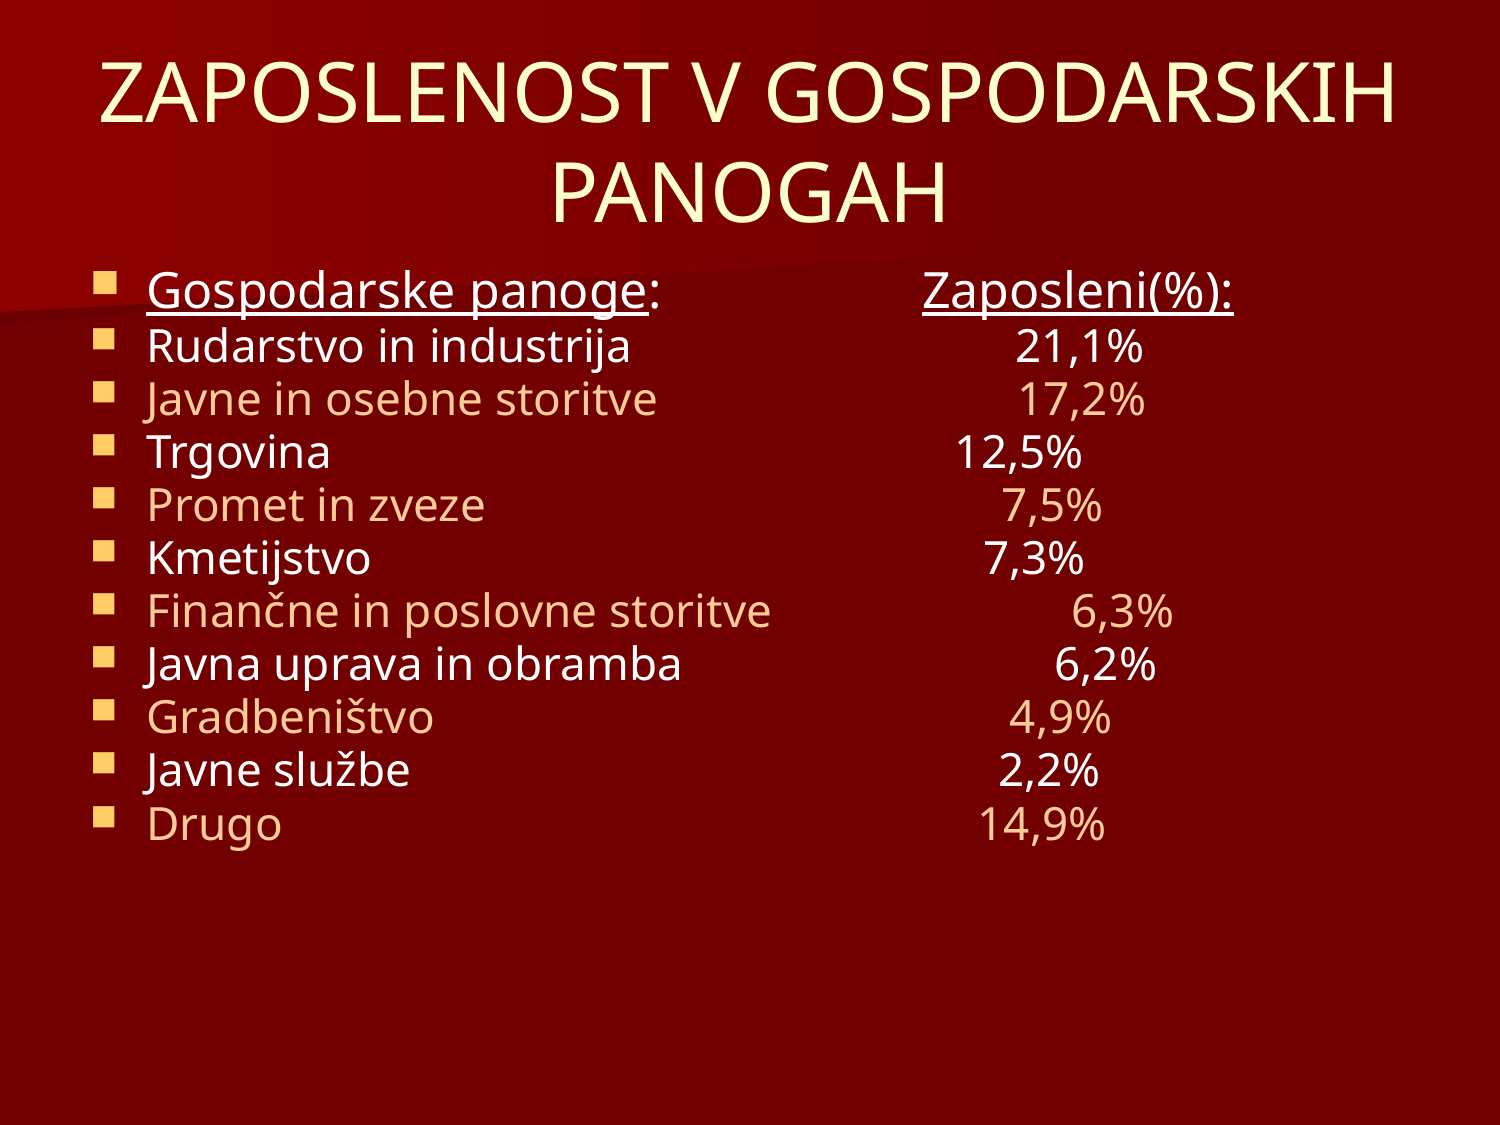

# ZAPOSLENOST V GOSPODARSKIH PANOGAH
Gospodarske panoge: Zaposleni(%):
Rudarstvo in industrija 21,1%
Javne in osebne storitve 17,2%
Trgovina 12,5%
Promet in zveze 7,5%
Kmetijstvo 7,3%
Finančne in poslovne storitve 6,3%
Javna uprava in obramba 6,2%
Gradbeništvo 4,9%
Javne službe 2,2%
Drugo 14,9%